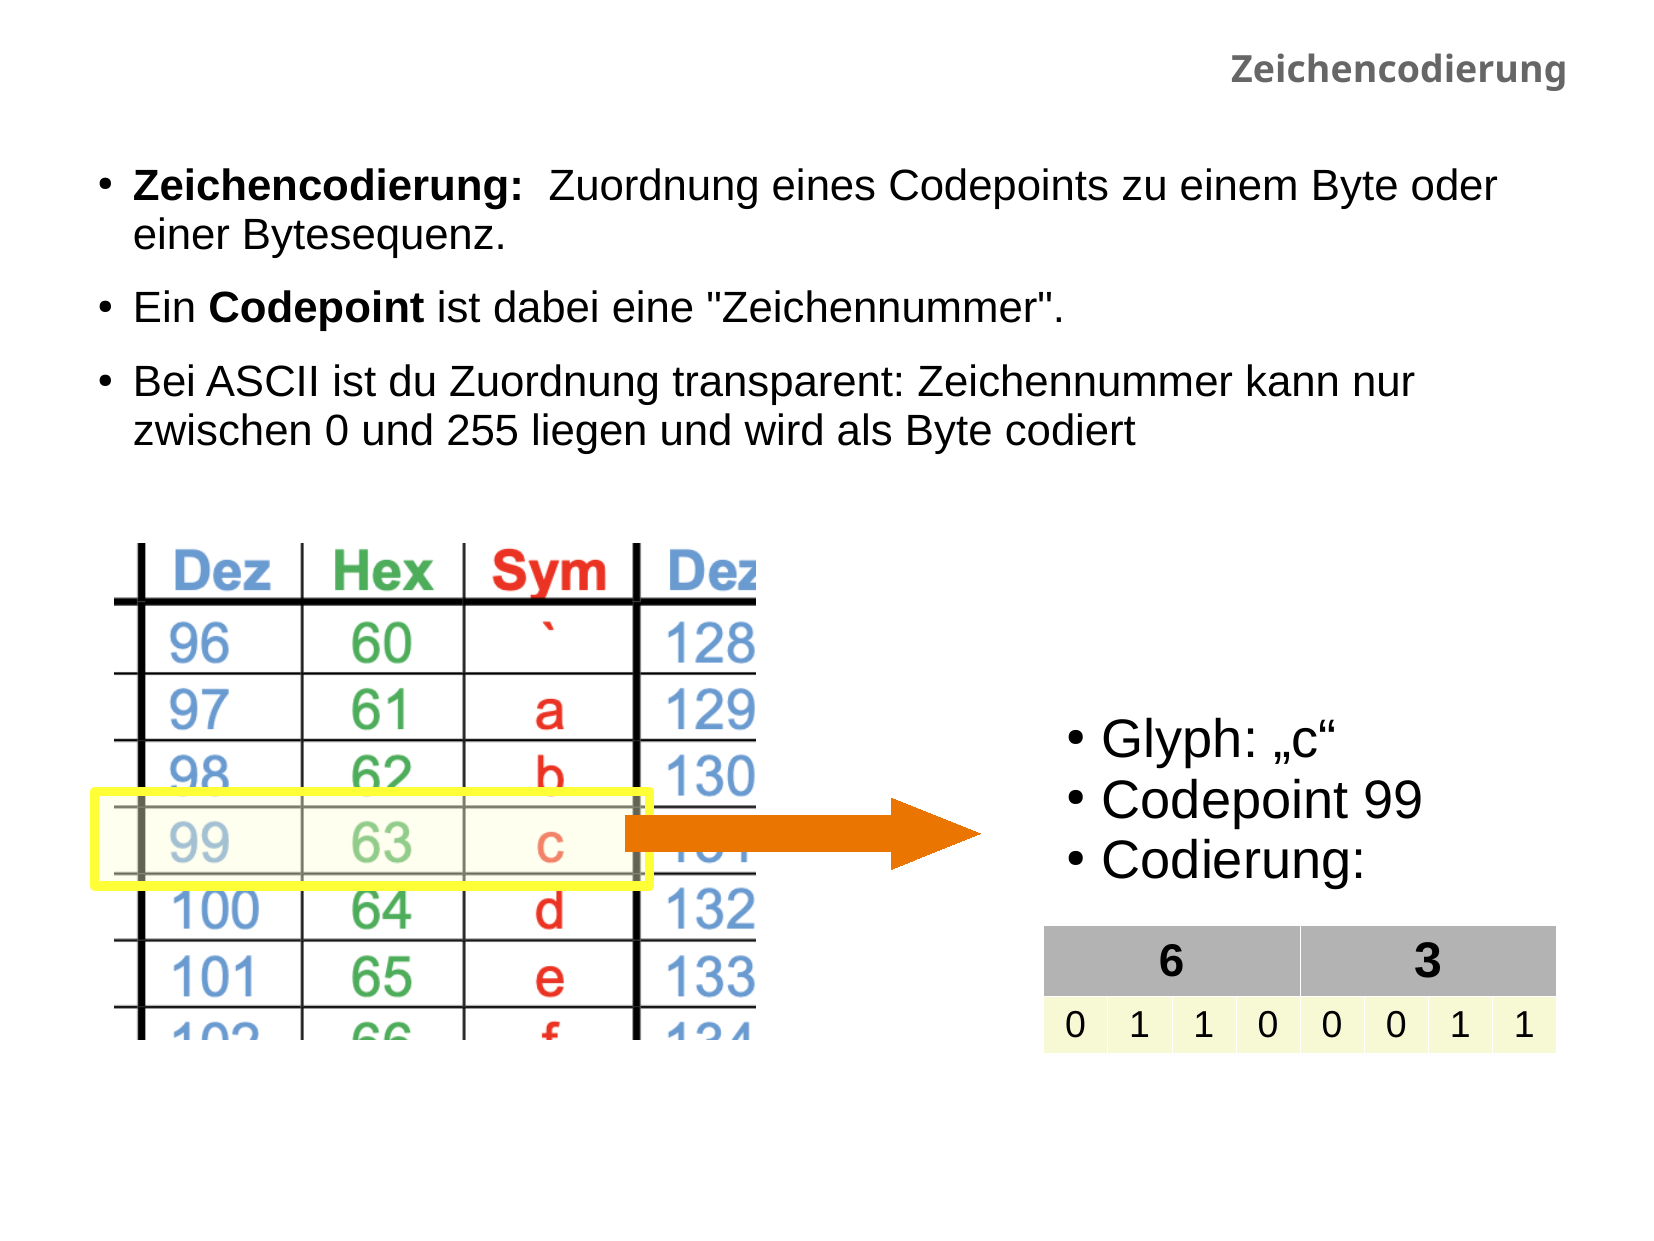

Zeichencodierung
Zeichencodierung: Zuordnung eines Codepoints zu einem Byte oder einer Bytesequenz.
Ein Codepoint ist dabei eine "Zeichennummer".
Bei ASCII ist du Zuordnung transparent: Zeichennummer kann nur zwischen 0 und 255 liegen und wird als Byte codiert
Glyph: „c“
Codepoint 99
Codierung:
| 6 | | | | 3 | | | |
| --- | --- | --- | --- | --- | --- | --- | --- |
| 0 | 1 | 1 | 0 | 0 | 0 | 1 | 1 |